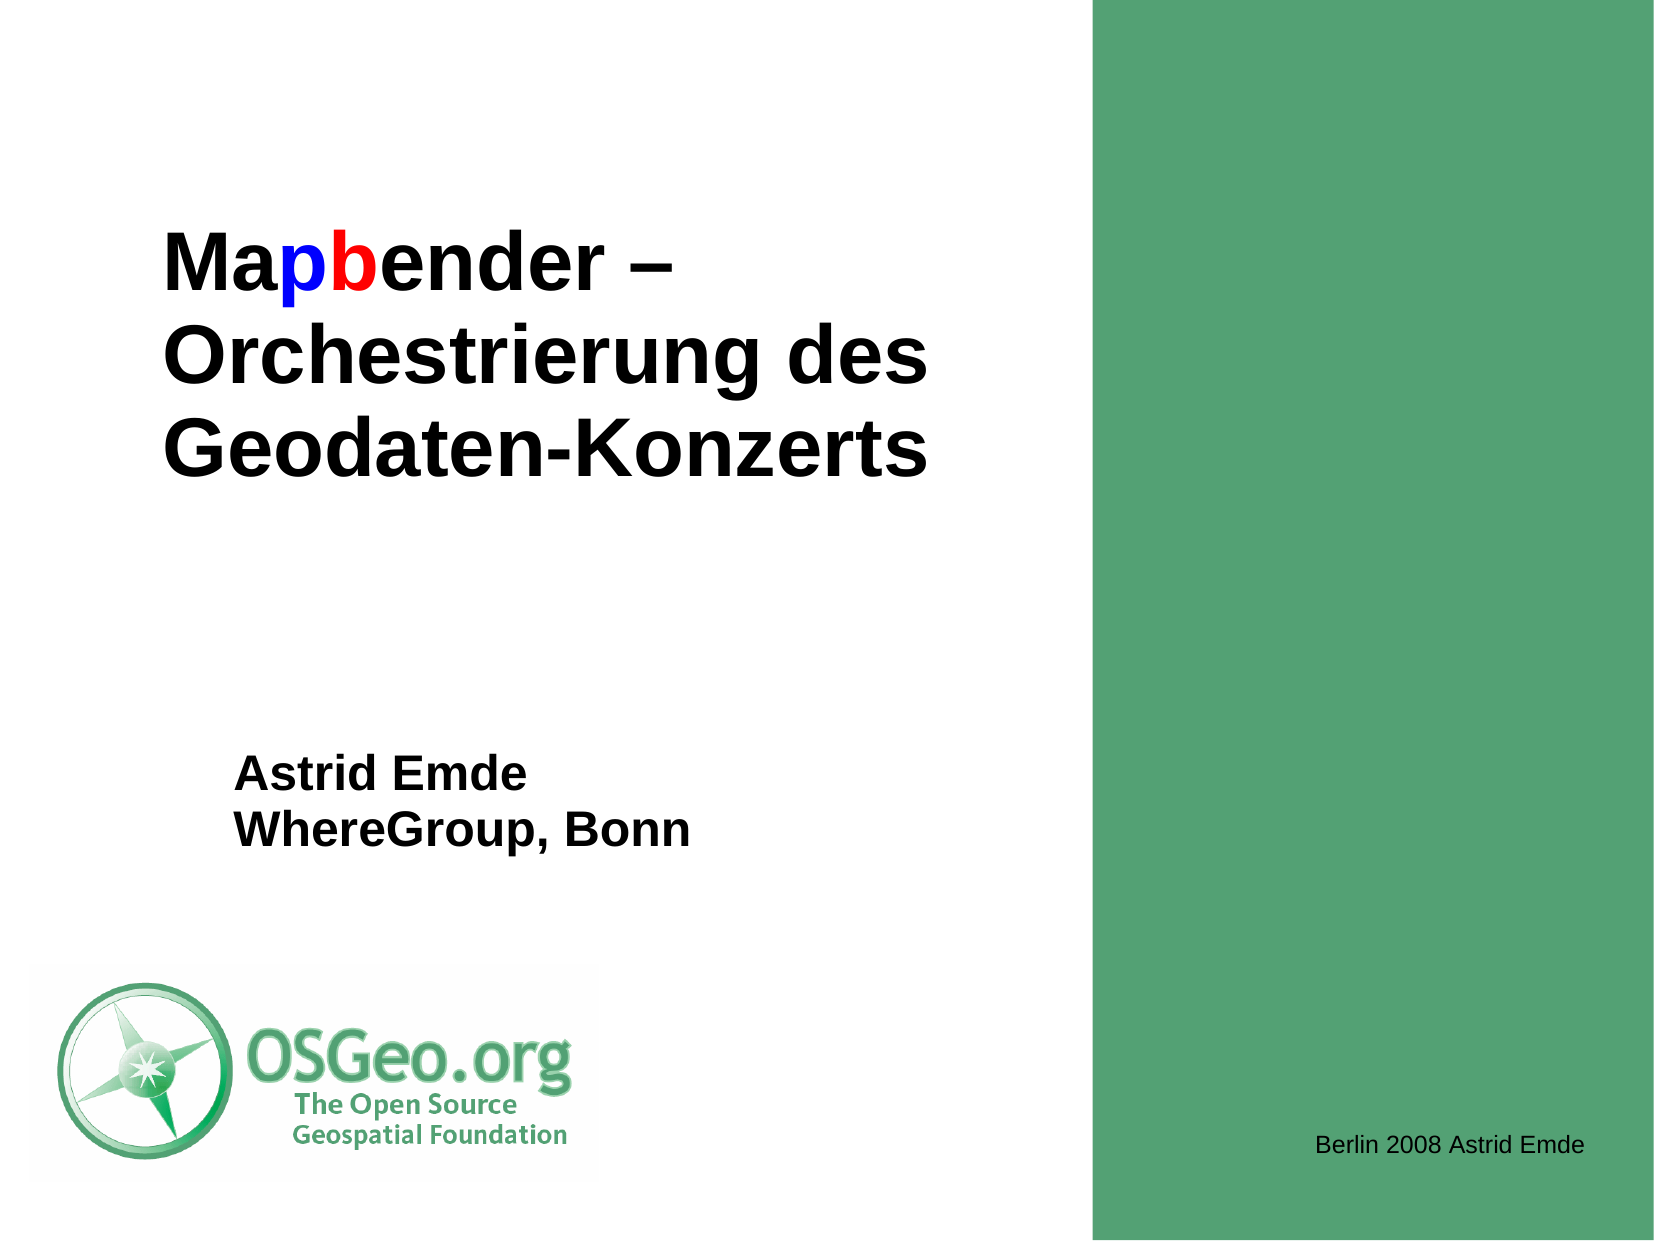

Mapbender – Orchestrierung des Geodaten-Konzerts
Astrid Emde
WhereGroup, Bonn
 Berlin 2008 Astrid Emde